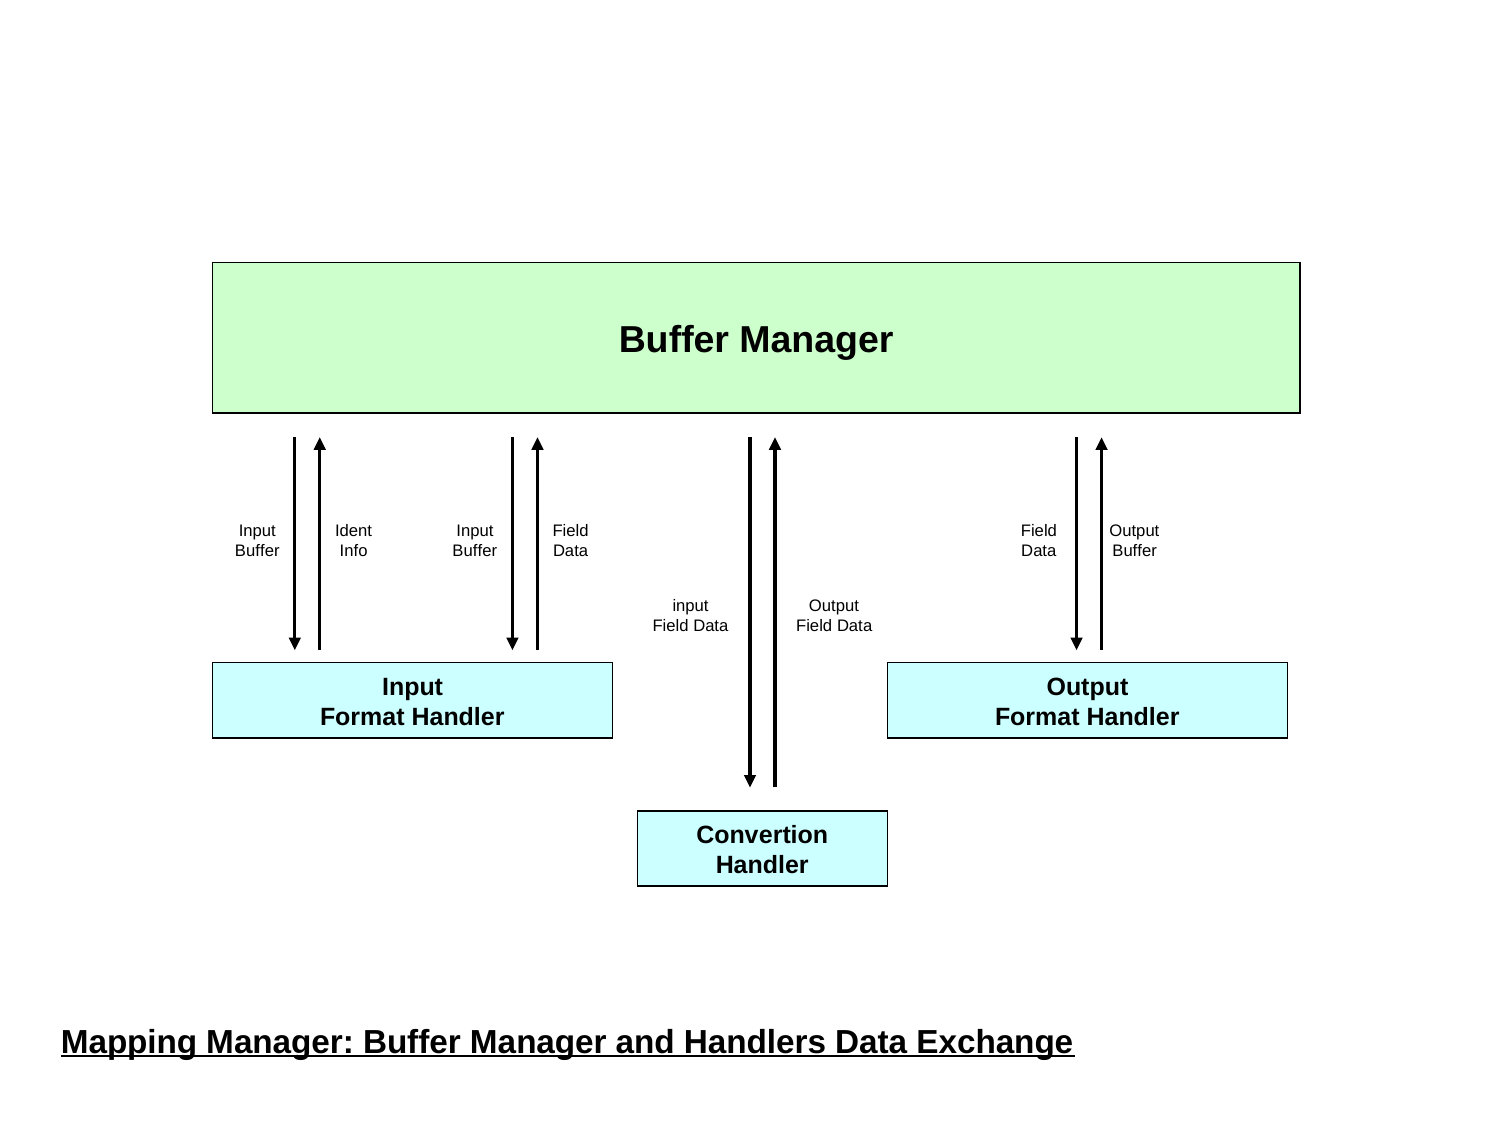

Buffer Manager
Input
Buffer
Ident
Info
Input
Buffer
Field
Data
Field
Data
Output
Buffer
input
Field Data
Output
Field Data
Input
Format Handler
Output
Format Handler
Convertion
Handler
Mapping Manager: Buffer Manager and Handlers Data Exchange